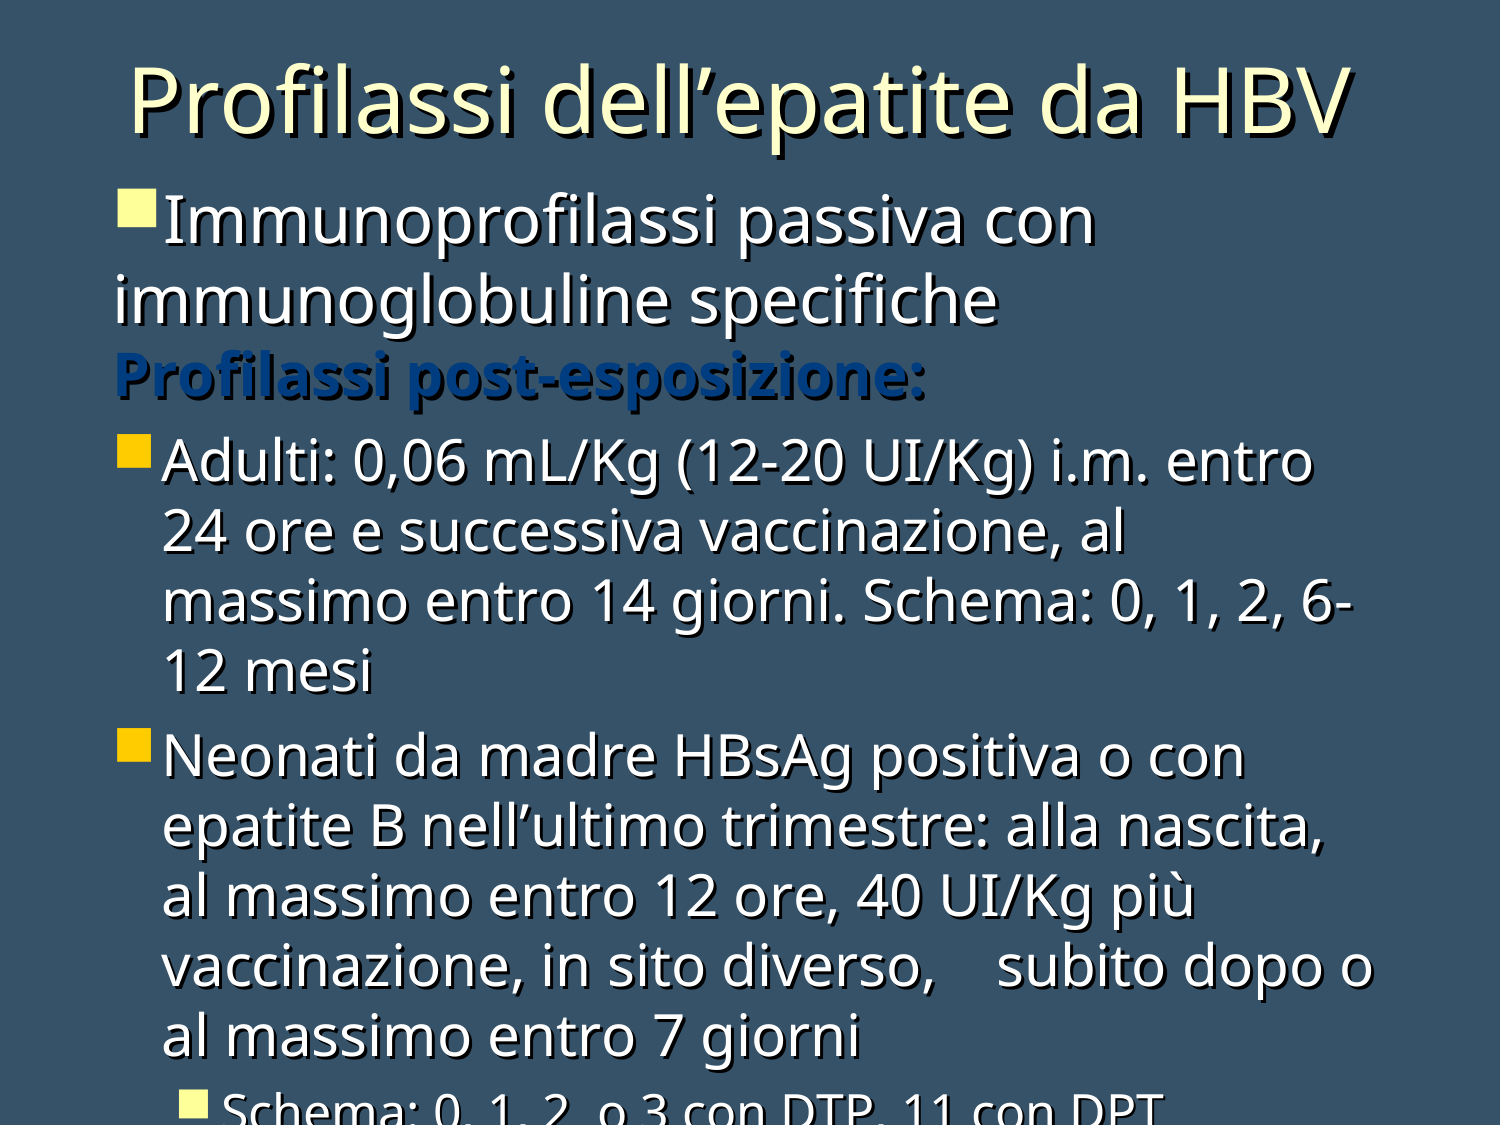

Profilassi dell’epatite da HBV
Immunoprofilassi passiva con immunoglobuline specifiche
Profilassi post-esposizione:
Adulti: 0,06 mL/Kg (12-20 UI/Kg) i.m. entro 24 ore e successiva vaccinazione, al massimo entro 14 giorni. Schema: 0, 1, 2, 6-12 mesi
Neonati da madre HBsAg positiva o con epatite B nell’ultimo trimestre: alla nascita, al massimo entro 12 ore, 40 UI/Kg più vaccinazione, in sito diverso, 	subito dopo o al massimo entro 7 giorni
Schema: 0, 1, 2 o 3 con DTP, 11 con DPT